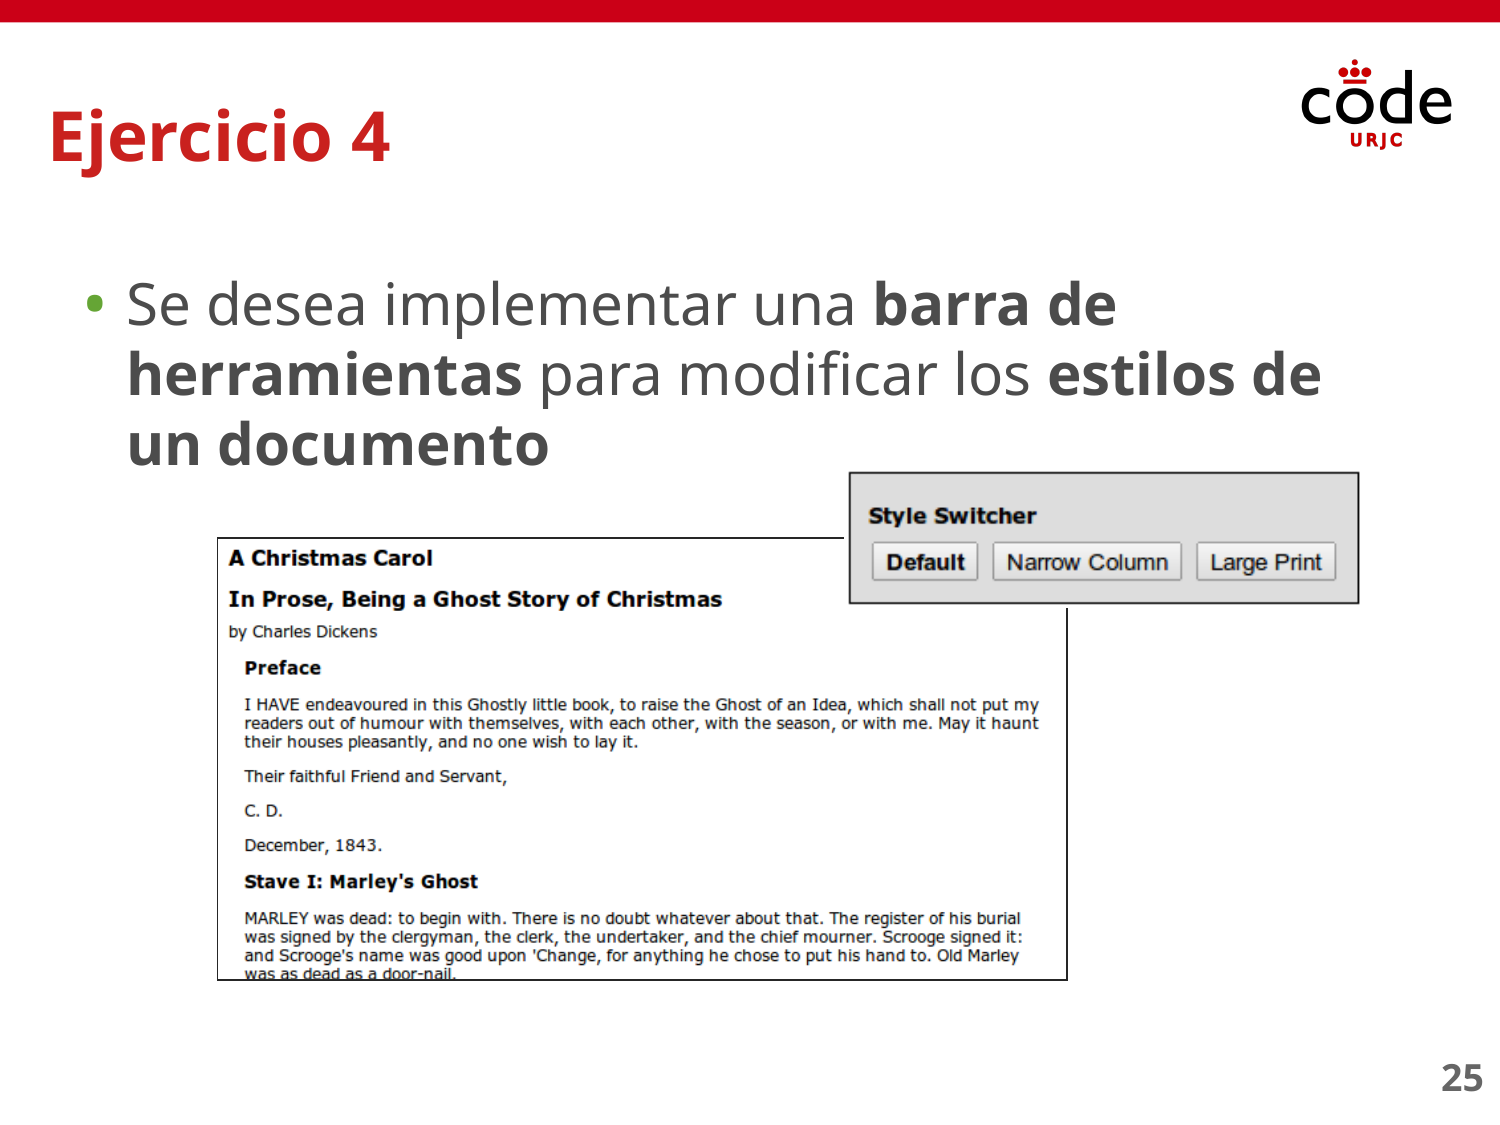

# Ejercicio 4
Se desea implementar una barra de herramientas para modificar los estilos de un documento